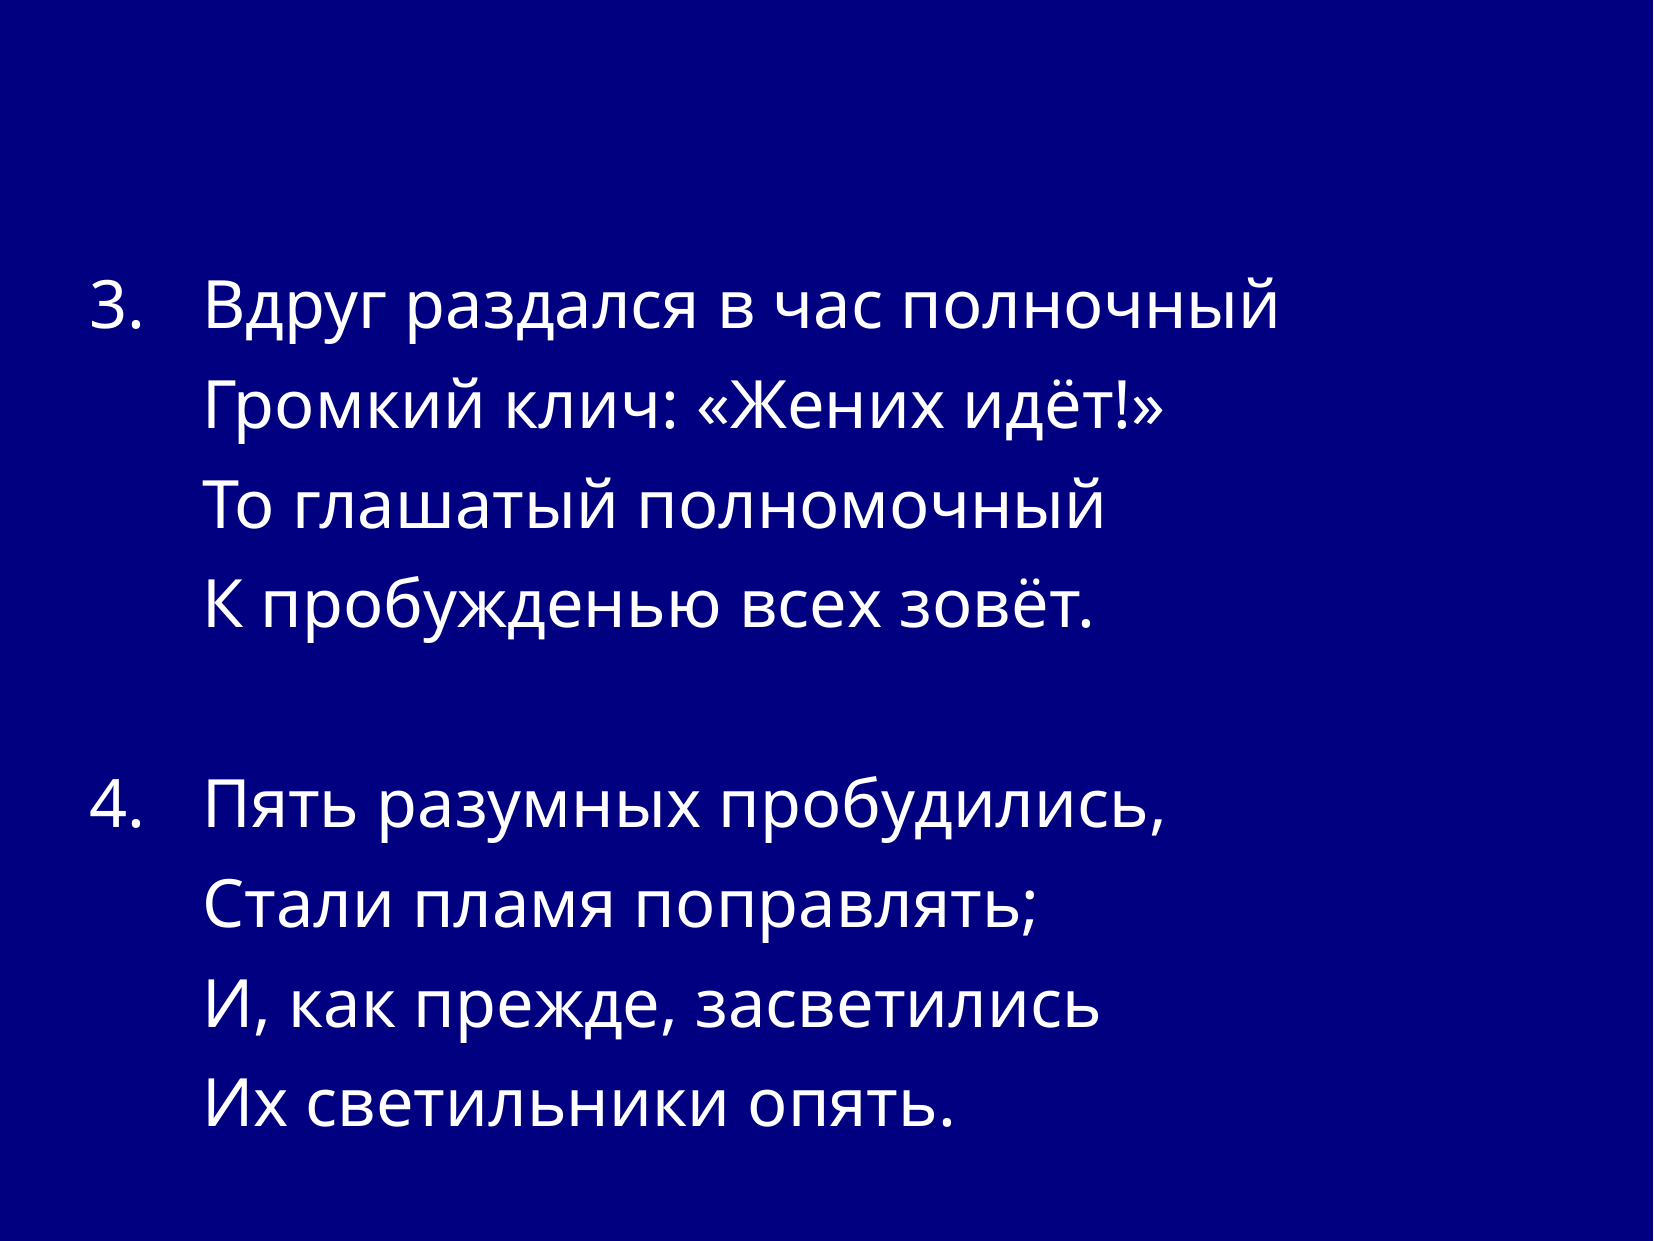

3.	Вдруг раздался в час полночный
	Громкий клич: «Жених идёт!»
	То глашатый полномочный
	К пробужденью всех зовёт.
4.	Пять разумных пробудились,
	Стали пламя поправлять;
	И, как прежде, засветились
	Их светильники опять.